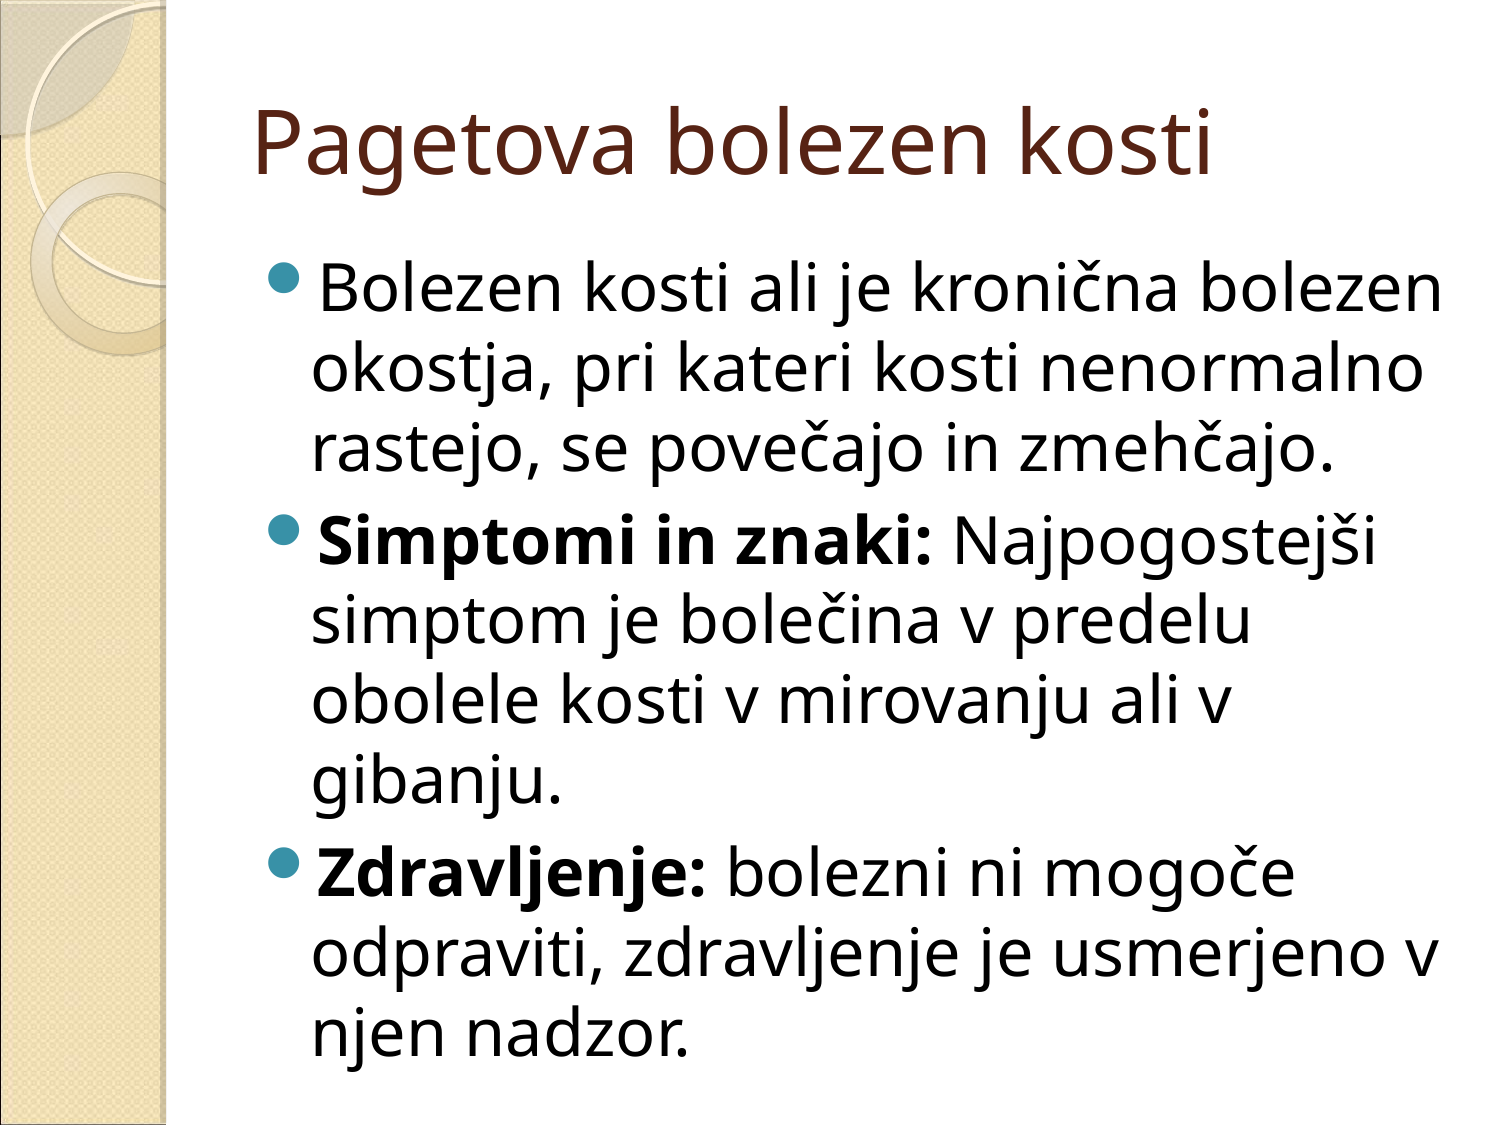

# Pagetova bolezen kosti
Bolezen kosti ali je kronična bolezen okostja, pri kateri kosti nenormalno rastejo, se povečajo in zmehčajo.
Simptomi in znaki: Najpogostejši simptom je bolečina v predelu obolele kosti v mirovanju ali v gibanju.
Zdravljenje: bolezni ni mogoče odpraviti, zdravljenje je usmerjeno v njen nadzor.